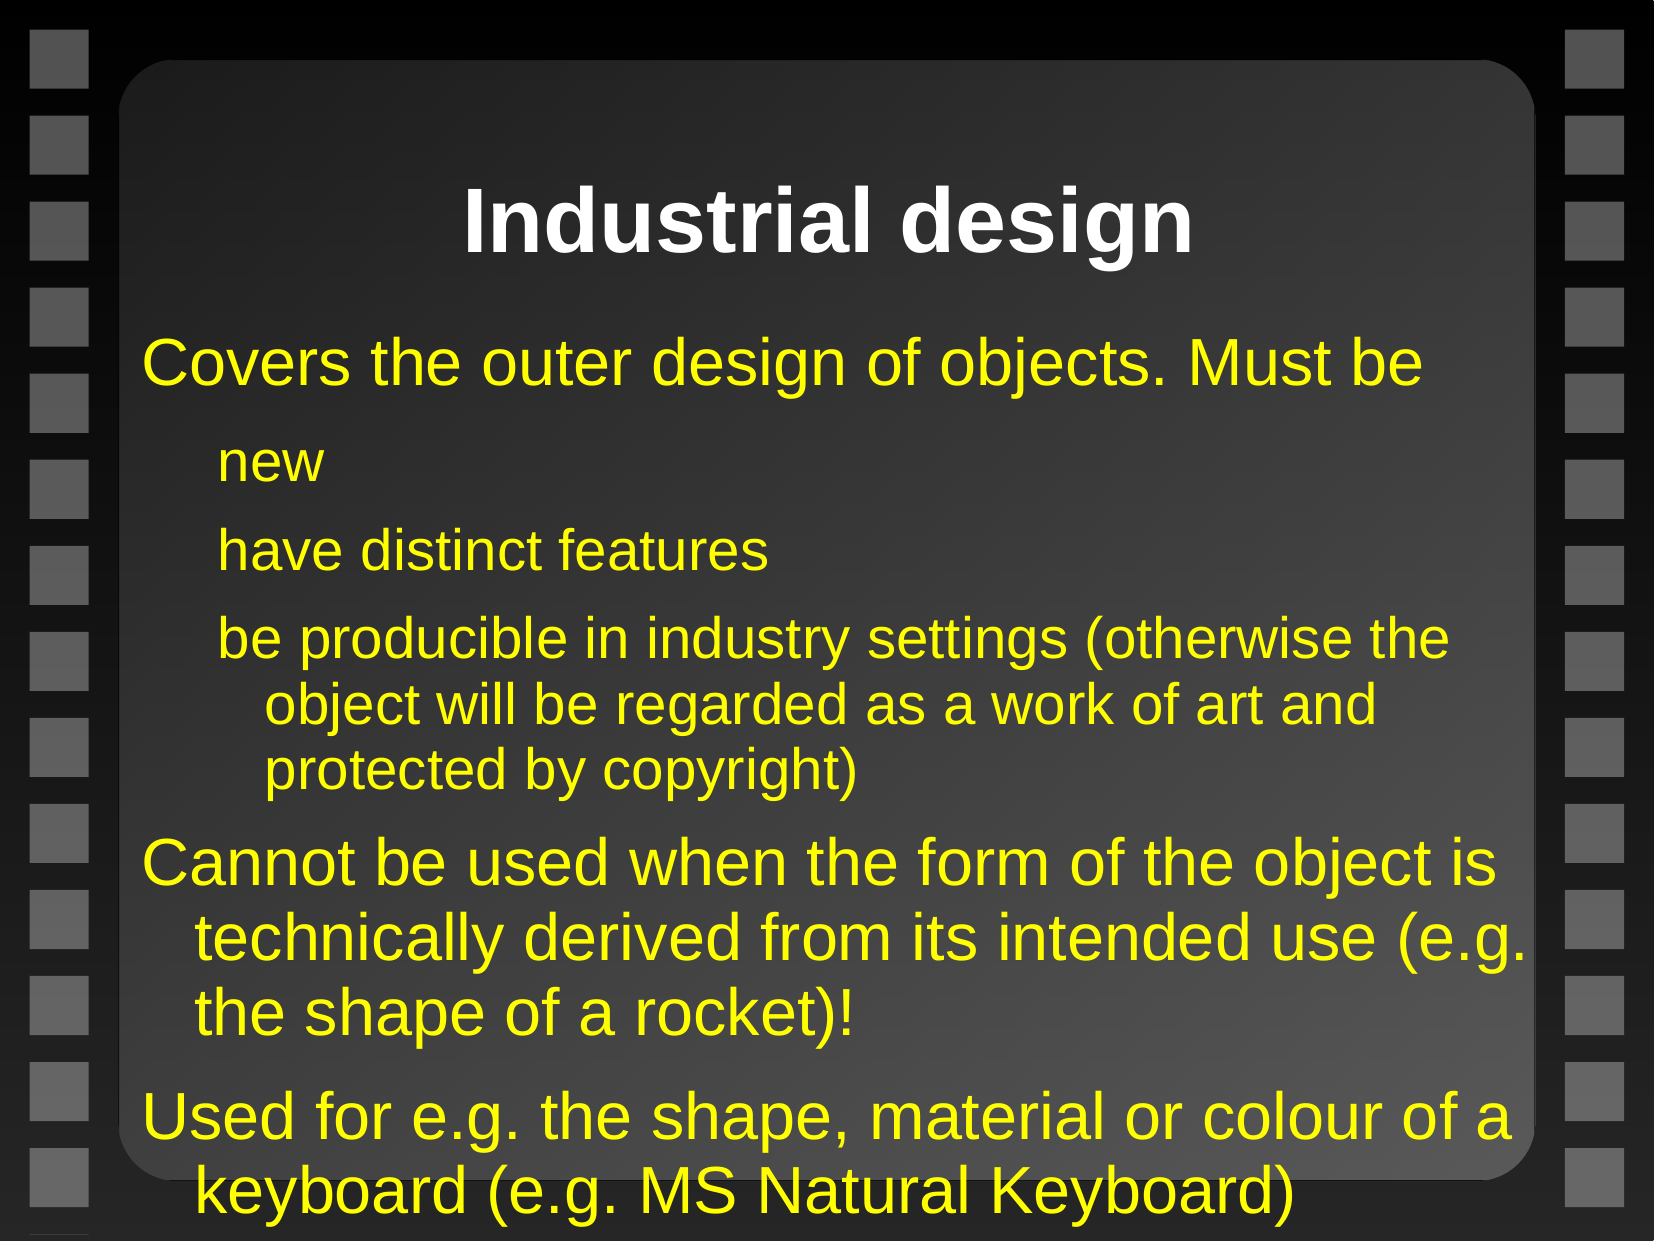

# Industrial design
Covers the outer design of objects. Must be
new
have distinct features
be producible in industry settings (otherwise the object will be regarded as a work of art and protected by copyright)
Cannot be used when the form of the object is technically derived from its intended use (e.g. the shape of a rocket)!
Used for e.g. the shape, material or colour of a keyboard (e.g. MS Natural Keyboard)